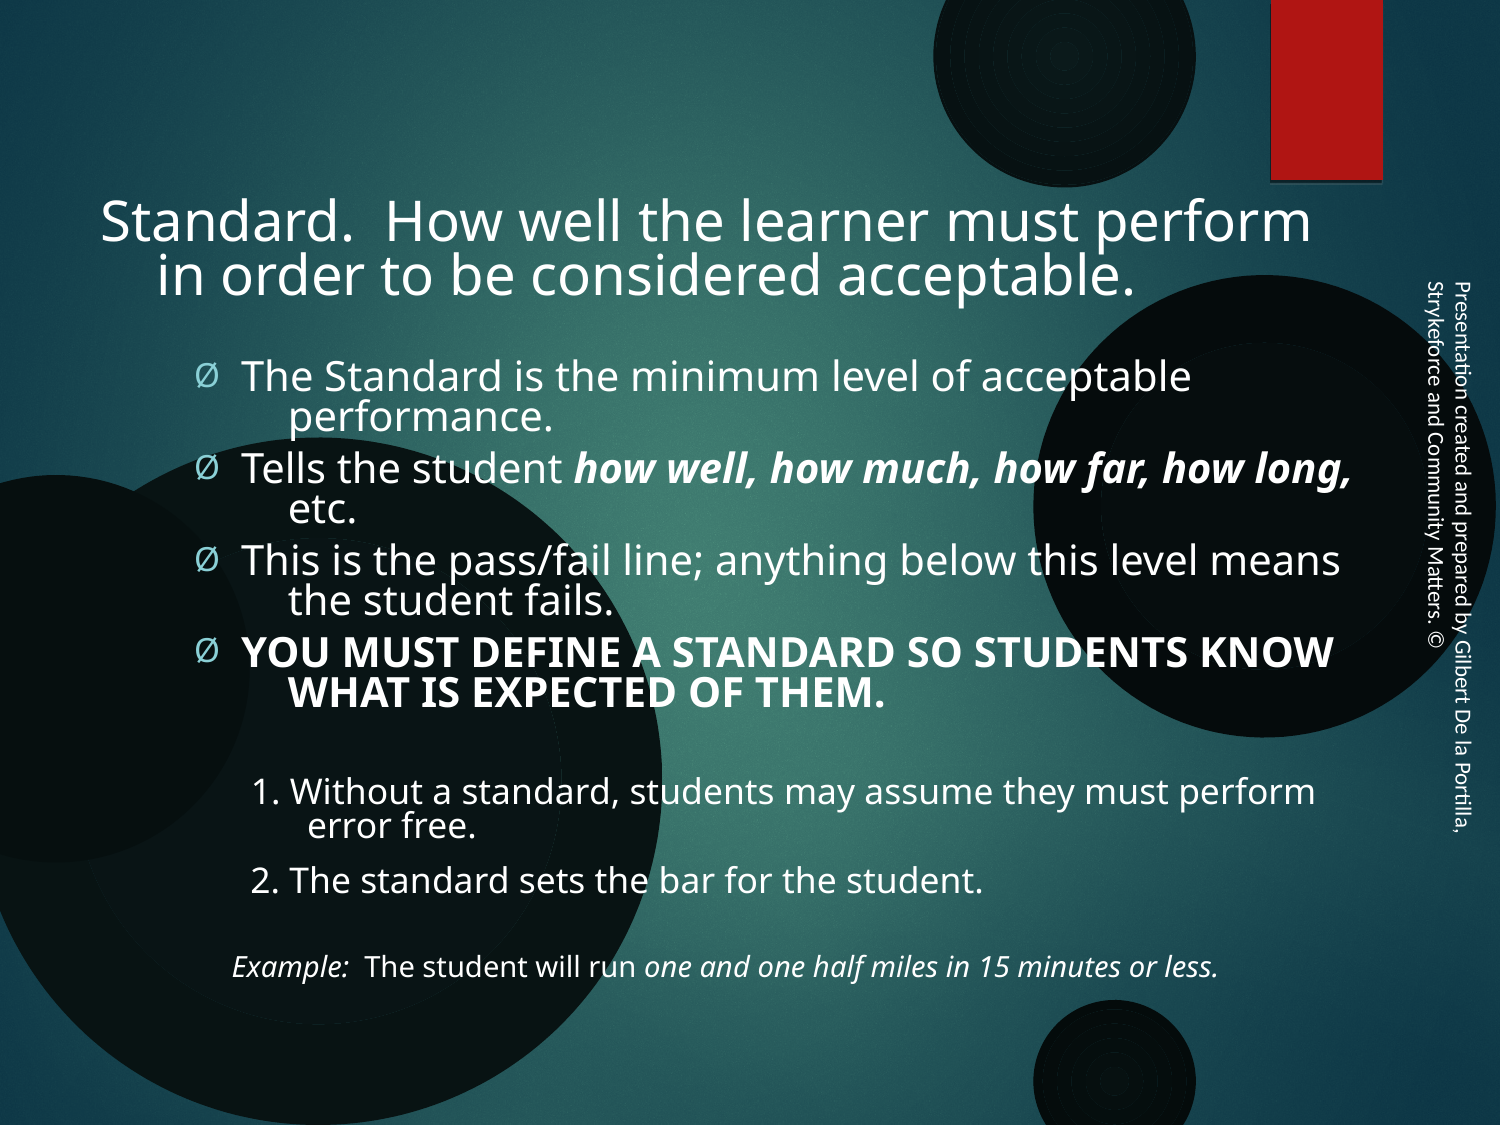

# Standard. How well the learner must perform in order to be considered acceptable.
The Standard is the minimum level of acceptable performance.
Tells the student how well, how much, how far, how long, etc.
This is the pass/fail line; anything below this level means the student fails.
YOU MUST DEFINE A STANDARD SO STUDENTS KNOW WHAT IS EXPECTED OF THEM.
1. Without a standard, students may assume they must perform error free.
2. The standard sets the bar for the student.
	Example: The student will run one and one half miles in 15 minutes or less.
Presentation created and prepared by Gilbert De la Portilla, Strykeforce and Community Matters. ©